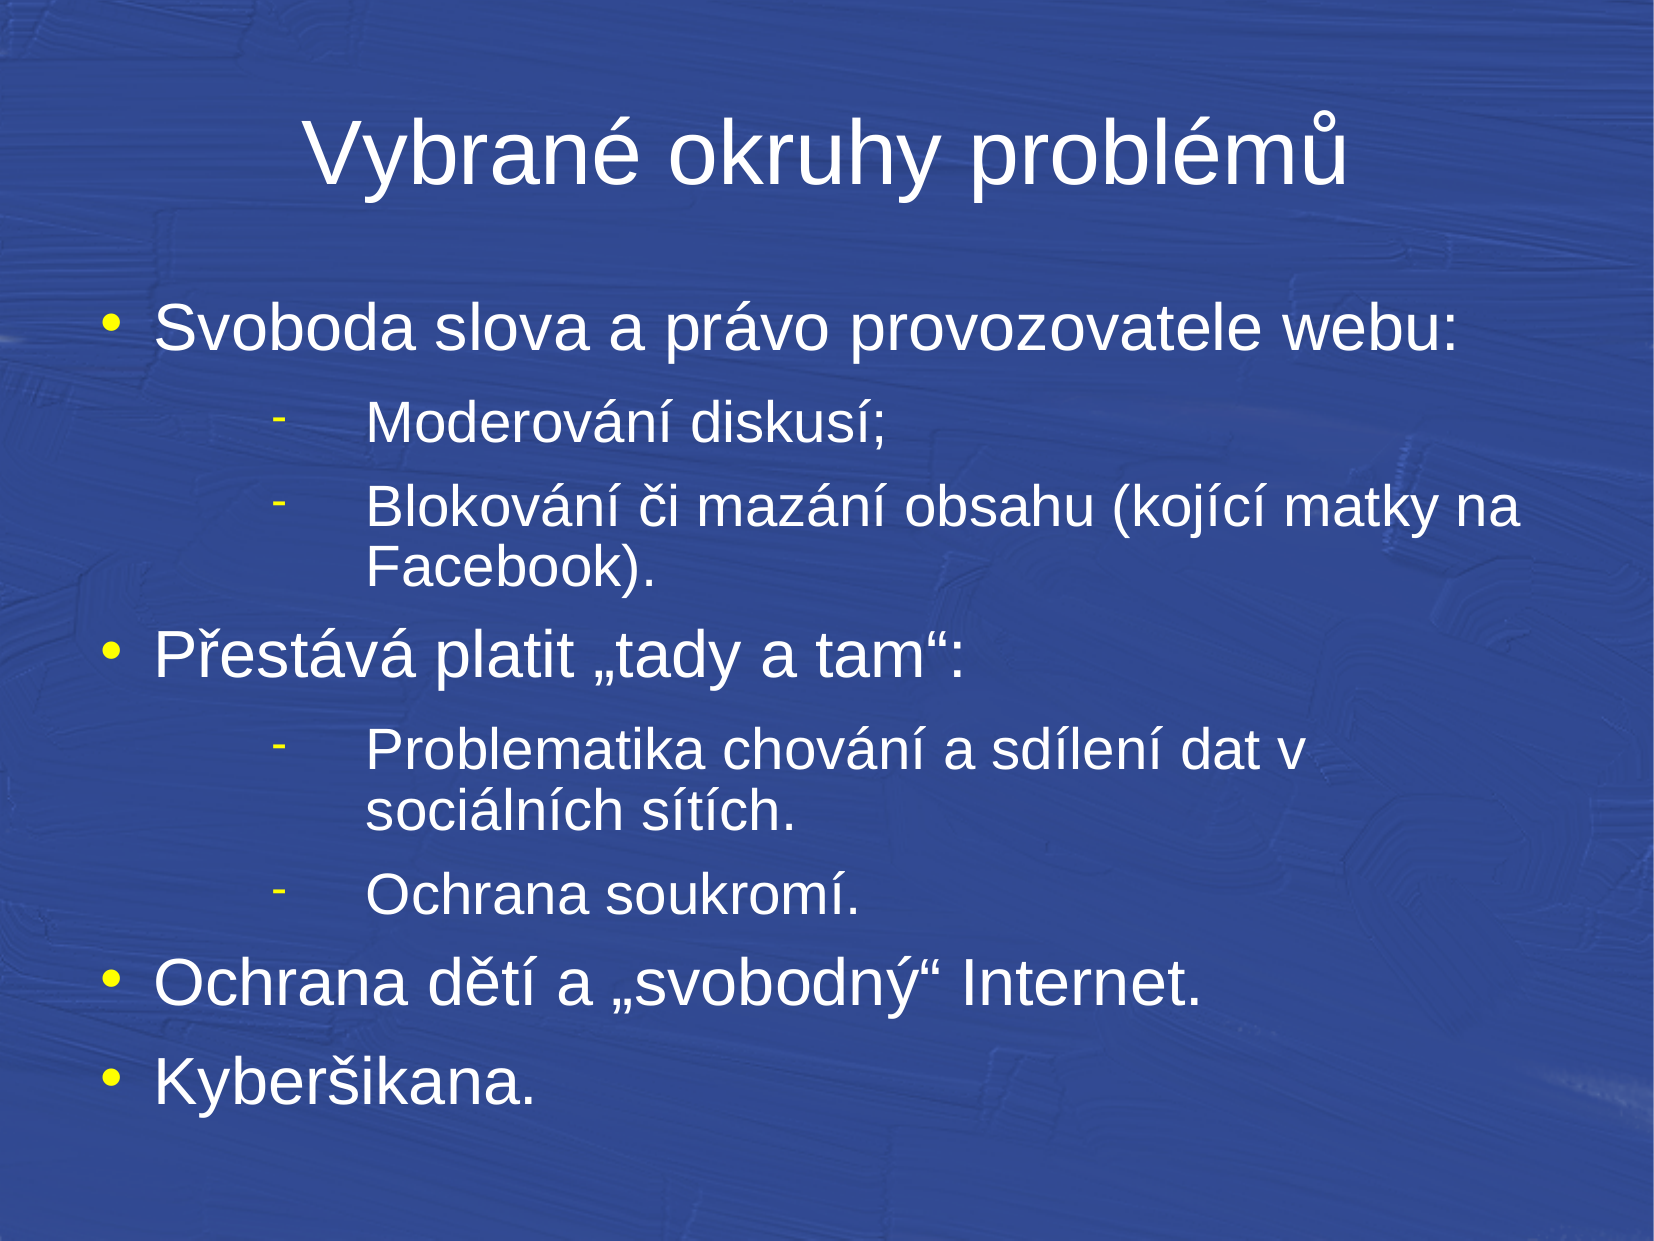

# Vybrané okruhy problémů
Svoboda slova a právo provozovatele webu:
Moderování diskusí;
Blokování či mazání obsahu (kojící matky na Facebook).
Přestává platit „tady a tam“:
Problematika chování a sdílení dat v sociálních sítích.
Ochrana soukromí.
Ochrana dětí a „svobodný“ Internet.
Kyberšikana.